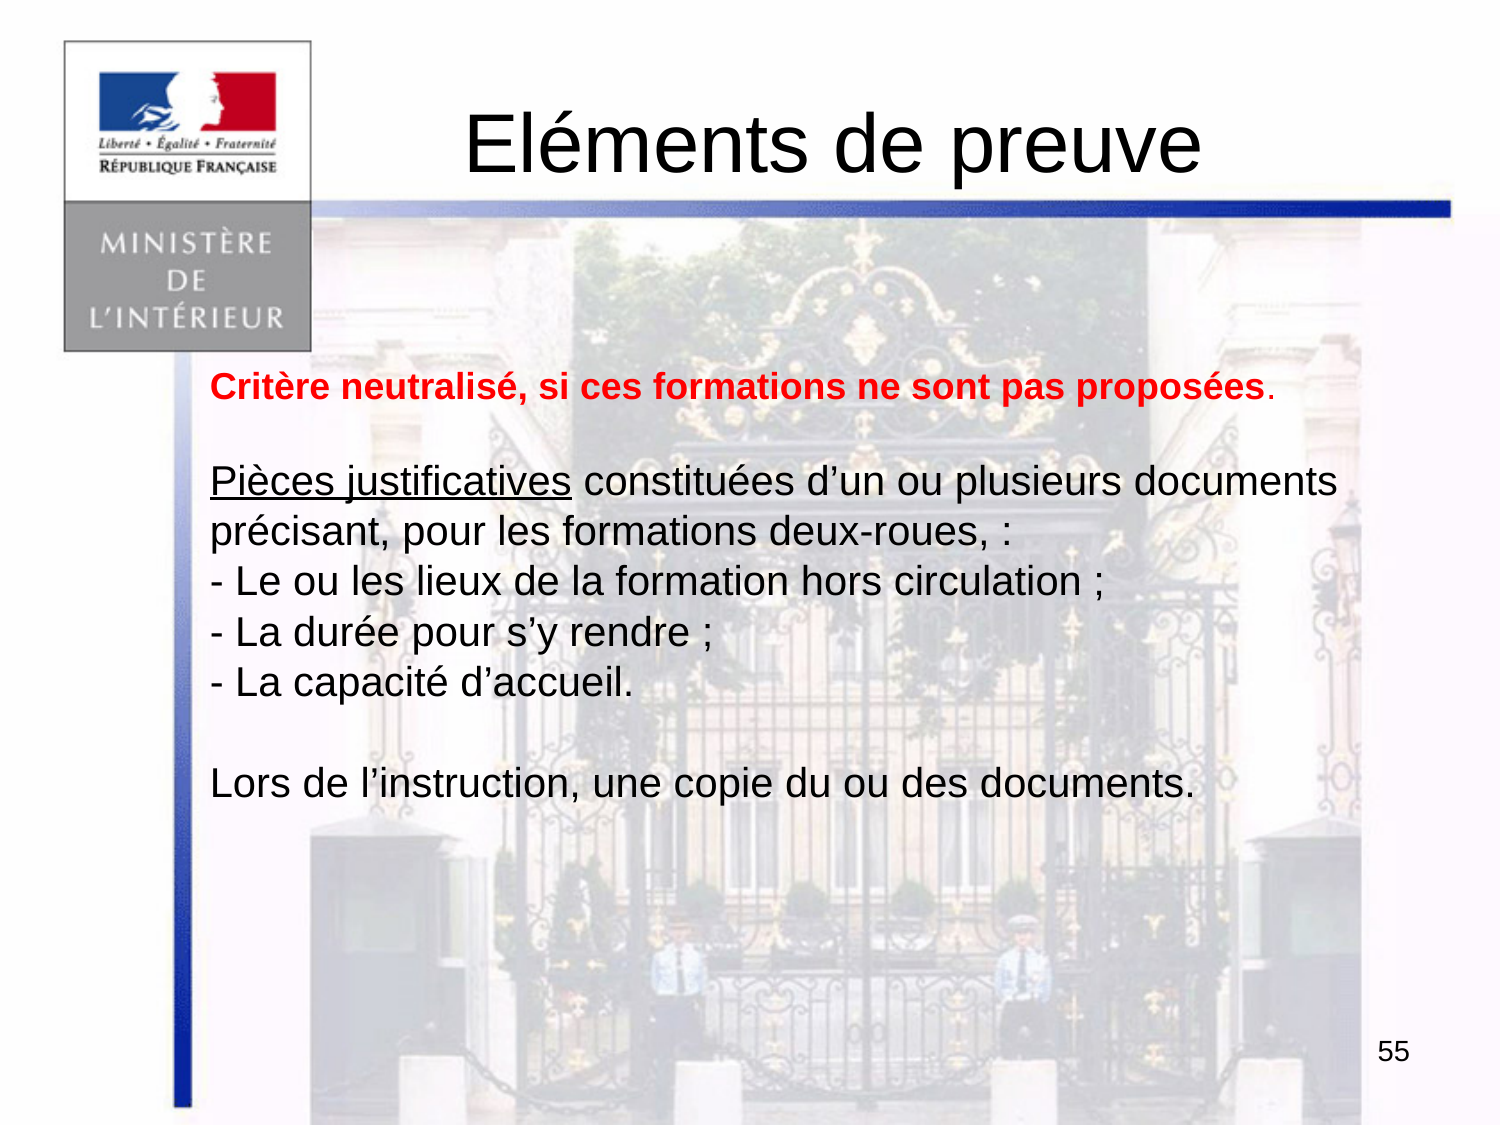

# Eléments de preuve
Critère neutralisé, si ces formations ne sont pas proposées.
Pièces justificatives constituées d’un ou plusieurs documents
précisant, pour les formations deux-roues, :
- Le ou les lieux de la formation hors circulation ;
- La durée pour s’y rendre ;
- La capacité d’accueil.
Lors de l’instruction, une copie du ou des documents.